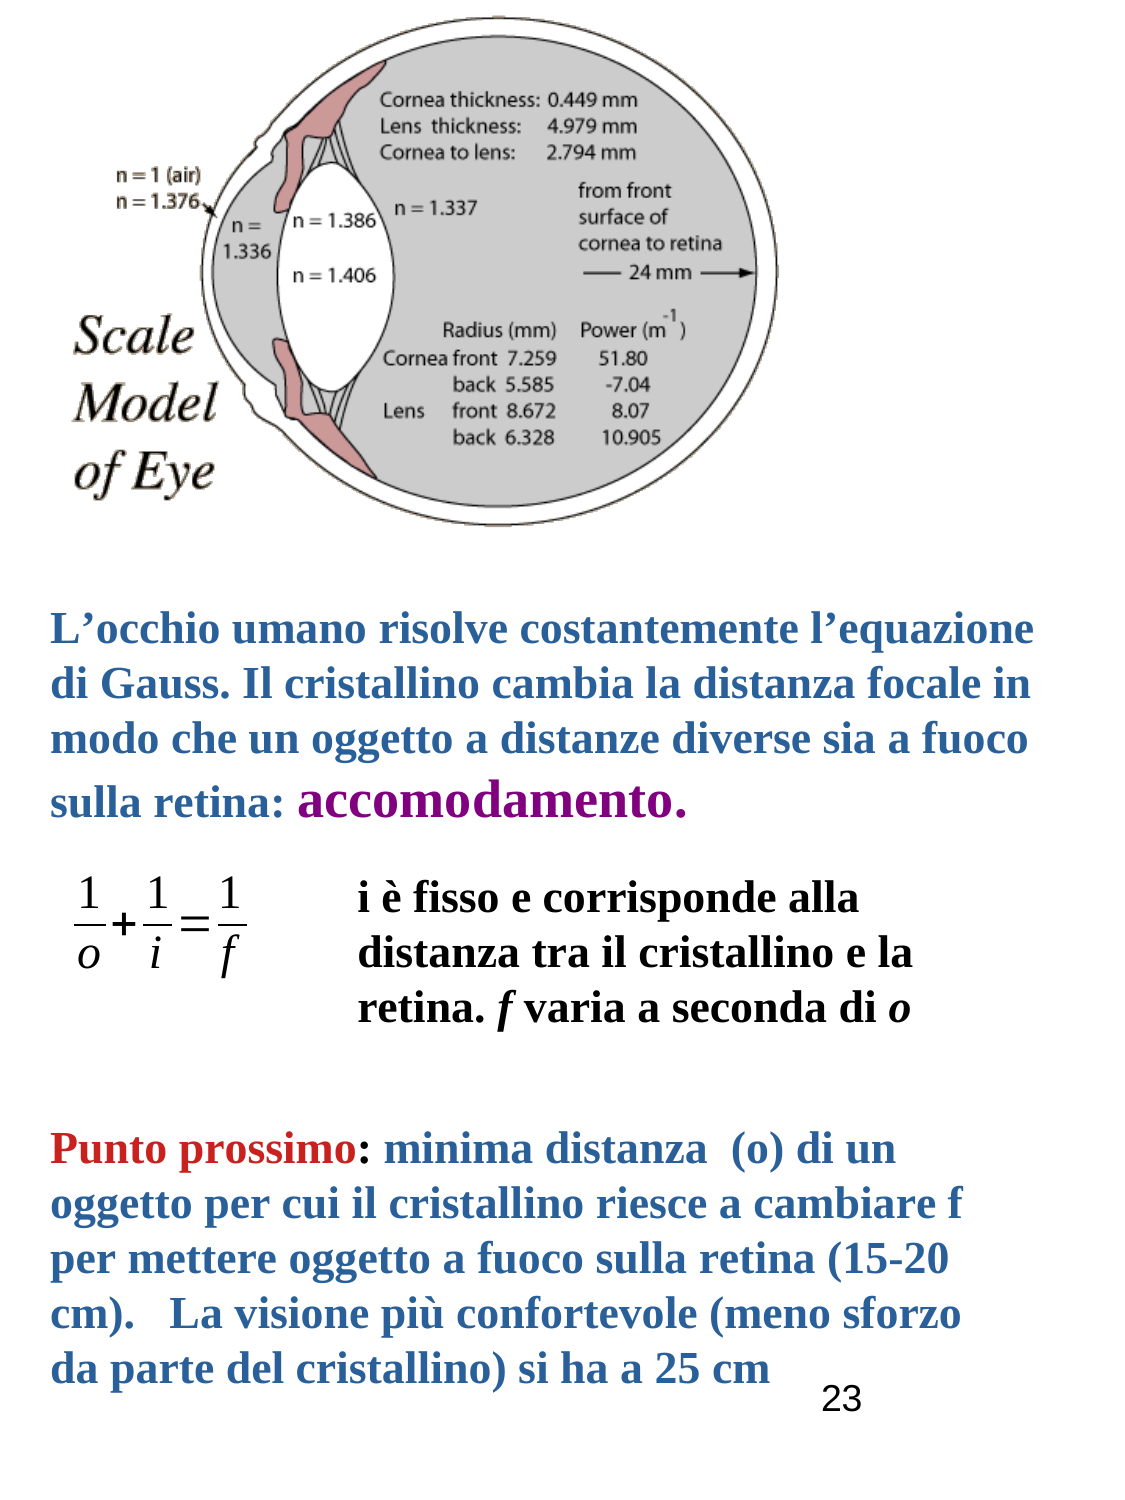

L’occhio umano risolve costantemente l’equazione di Gauss. Il cristallino cambia la distanza focale in modo che un oggetto a distanze diverse sia a fuoco sulla retina: accomodamento.
i è fisso e corrisponde alla distanza tra il cristallino e la retina. f varia a seconda di o
Punto prossimo: minima distanza (o) di un oggetto per cui il cristallino riesce a cambiare f per mettere oggetto a fuoco sulla retina (15-20 cm). La visione più confortevole (meno sforzo da parte del cristallino) si ha a 25 cm
P19 Onde Ottica
23